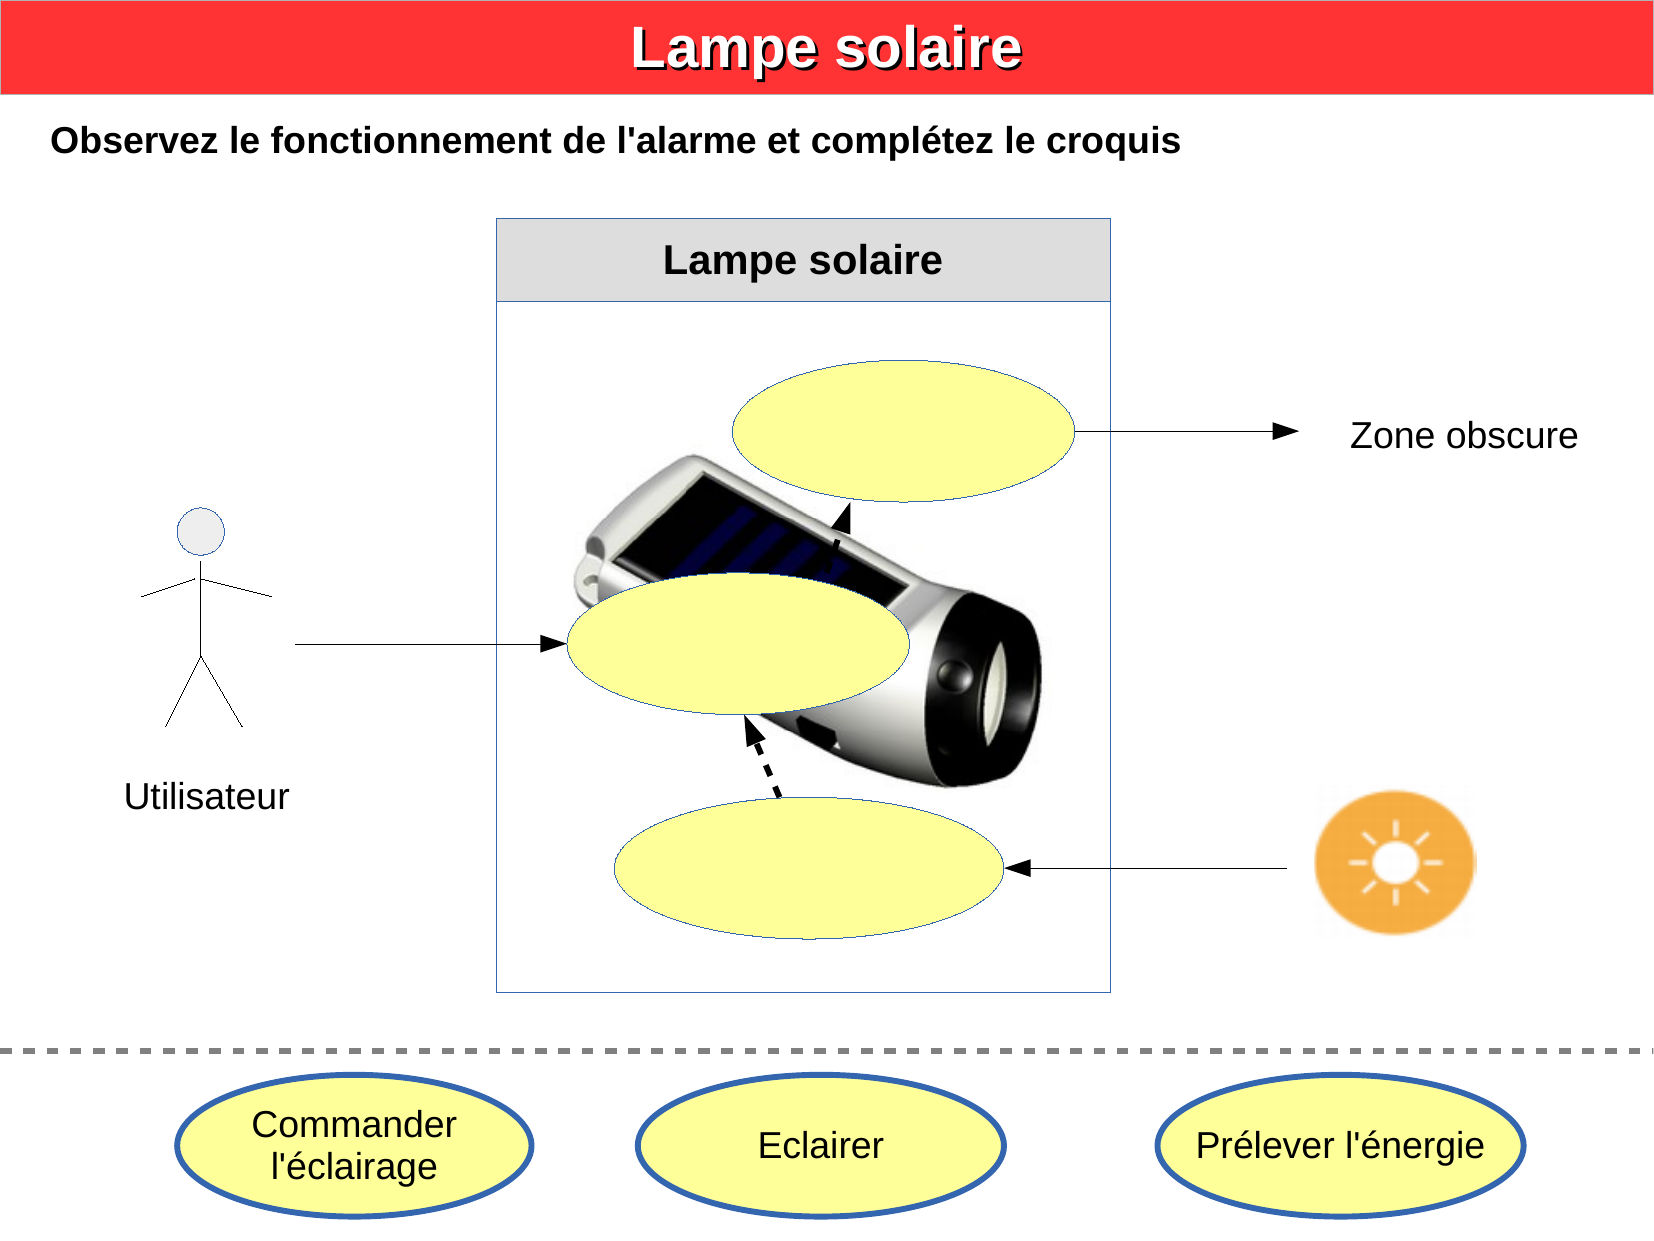

Lampe solaire
Observez le fonctionnement de l'alarme et complétez le croquis
Lampe solaire
Zone obscure
Utilisateur
Commander
l'éclairage
Eclairer
Prélever l'énergie